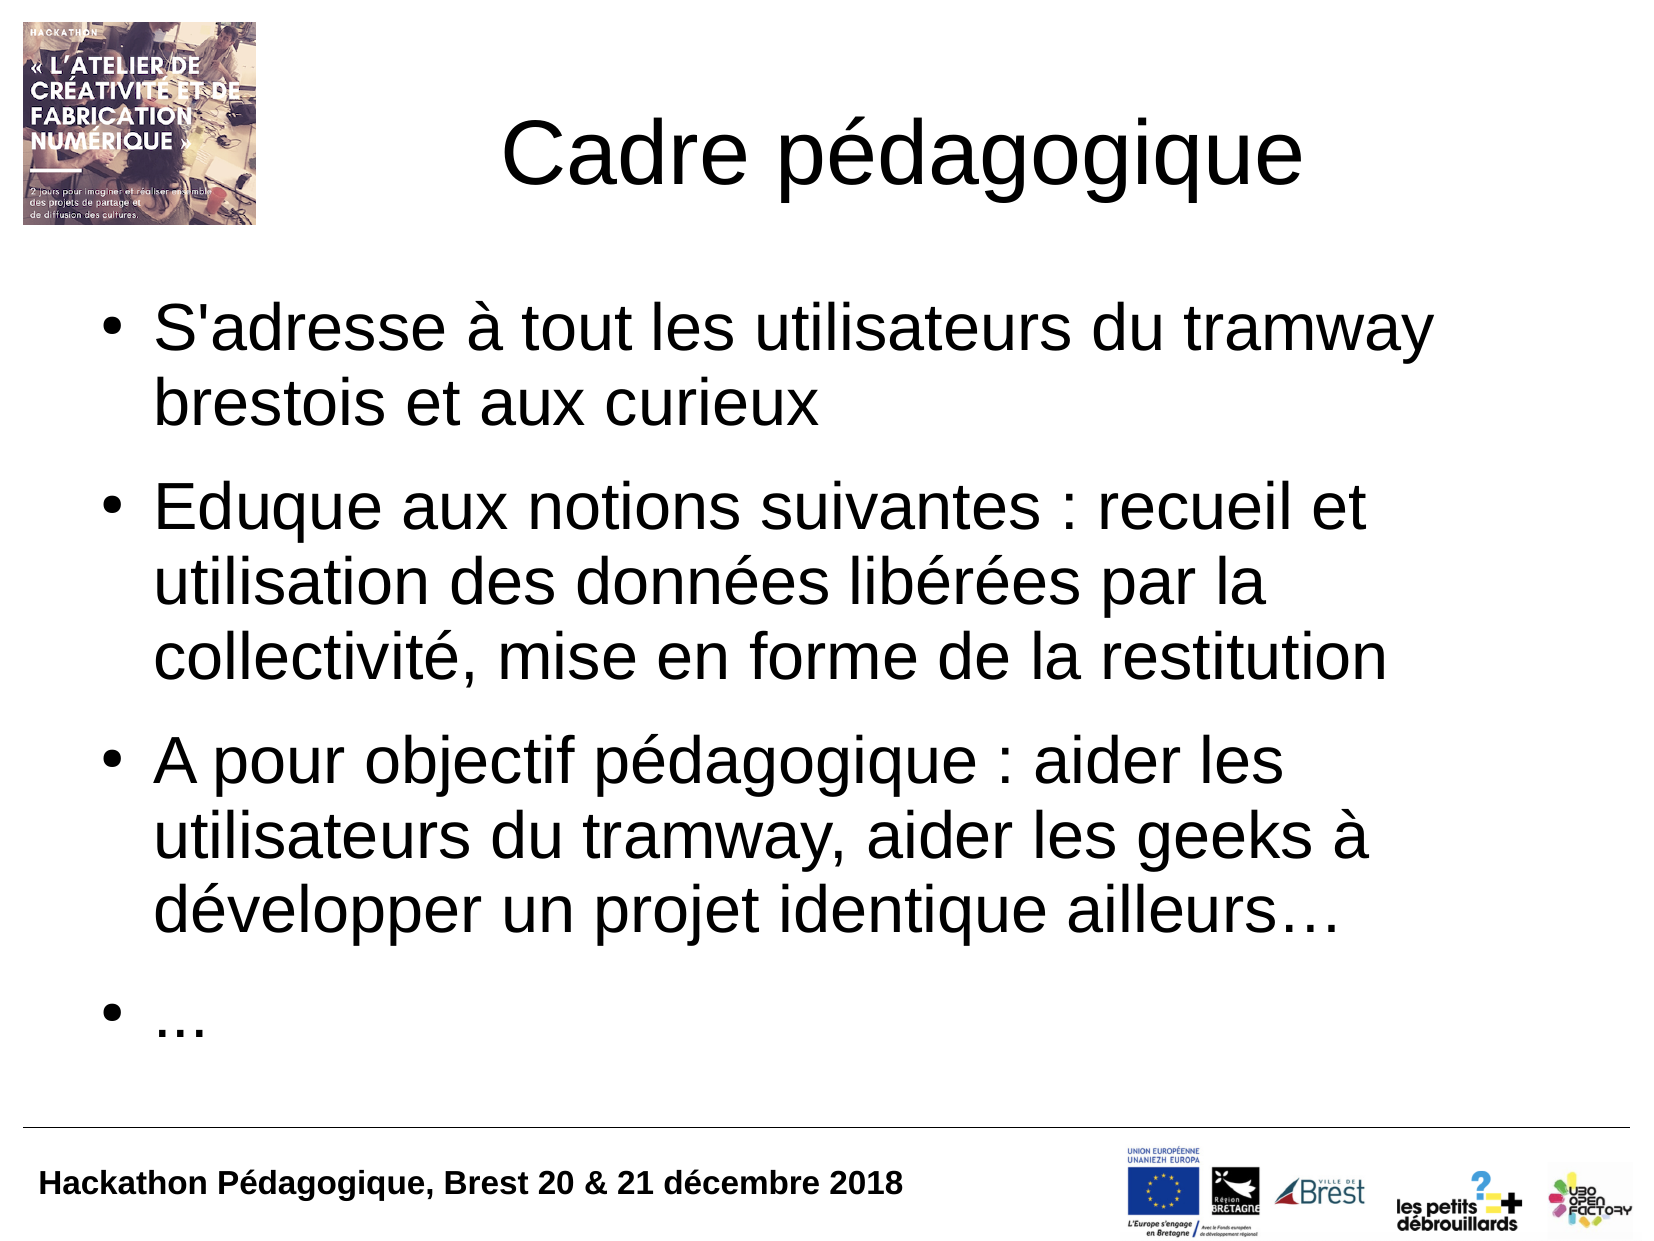

# Cadre pédagogique
S'adresse à tout les utilisateurs du tramway brestois et aux curieux
Eduque aux notions suivantes : recueil et utilisation des données libérées par la collectivité, mise en forme de la restitution
A pour objectif pédagogique : aider les utilisateurs du tramway, aider les geeks à développer un projet identique ailleurs…
...
Hackathon Pédagogique, Brest 20 & 21 décembre 2018